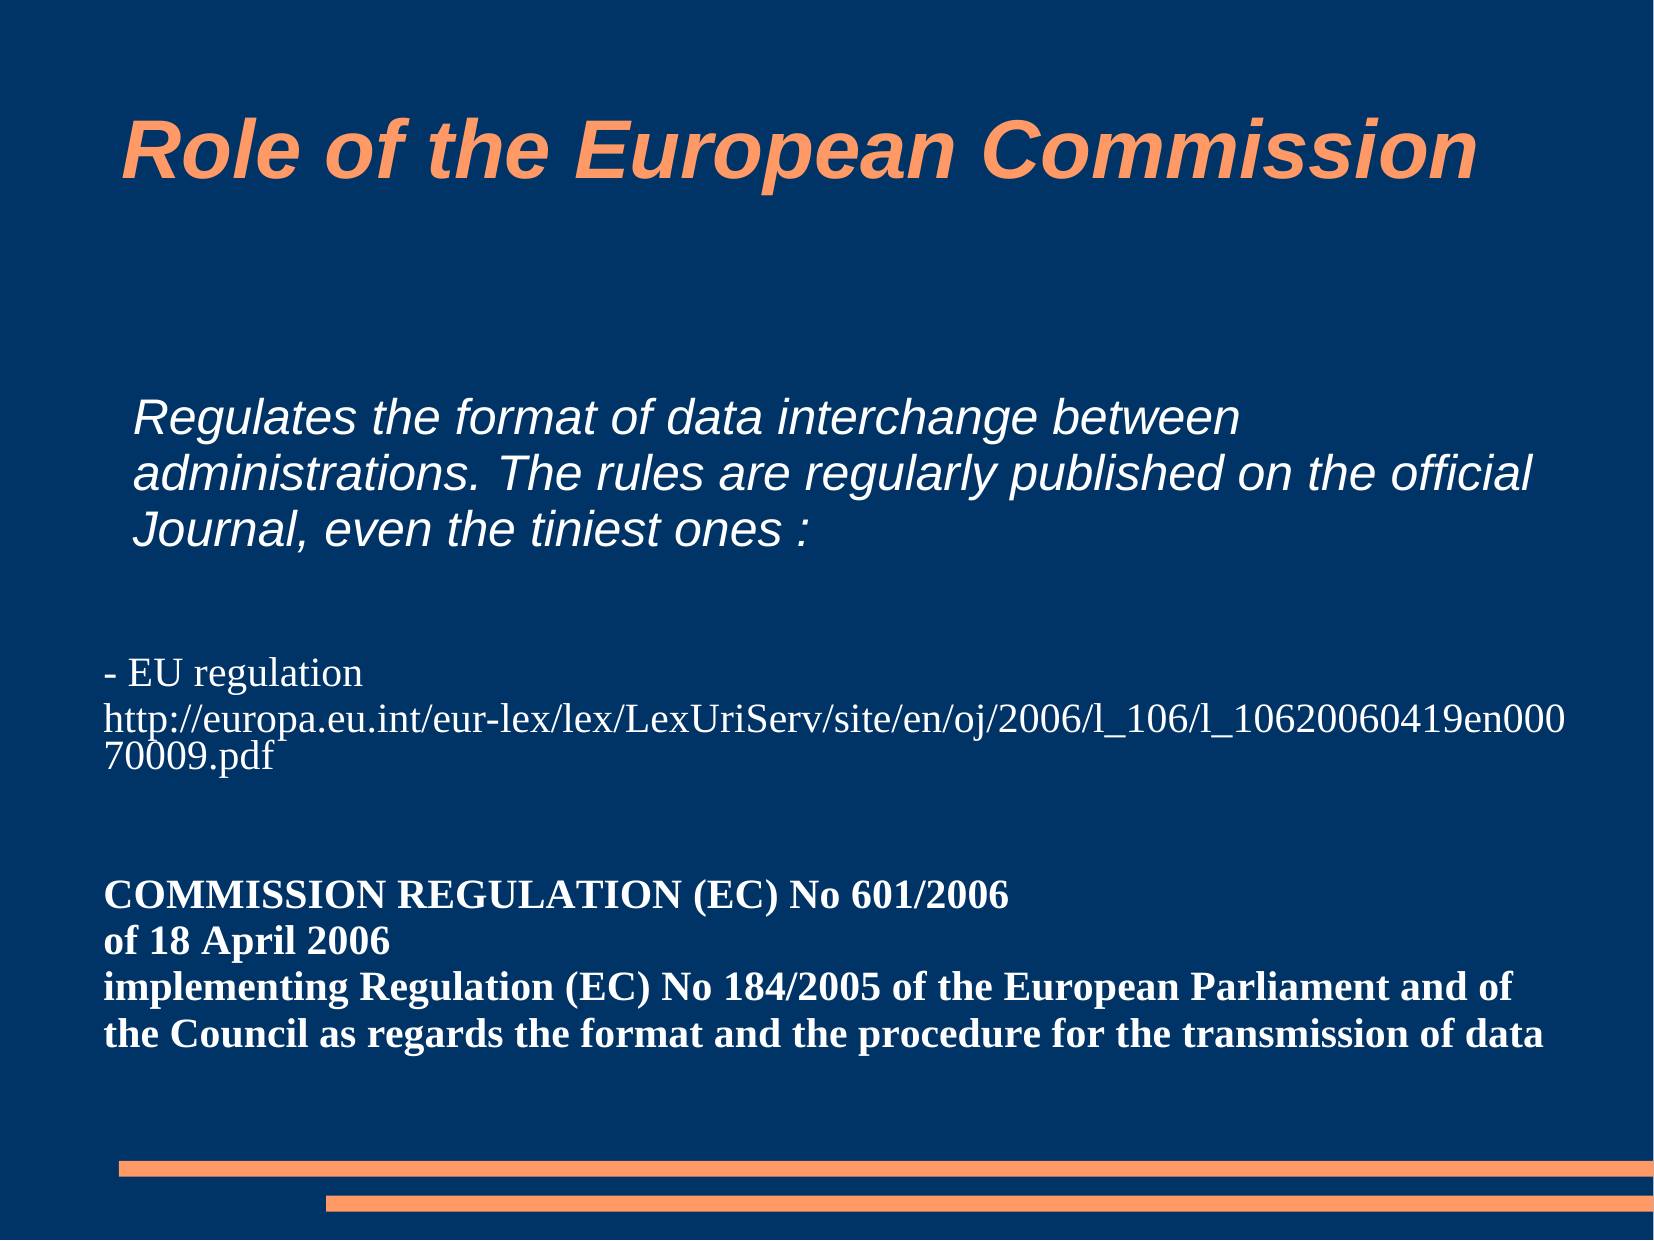

# Role of the European Commission
Regulates the format of data interchange between administrations. The rules are regularly published on the official Journal, even the tiniest ones :
- EU regulation http://europa.eu.int/eur-lex/lex/LexUriServ/site/en/oj/2006/l_106/l_10620060419en00070009.pdf
COMMISSION REGULATION (EC) No 601/2006
of 18 April 2006
implementing Regulation (EC) No 184/2005 of the European Parliament and of the Council as regards the format and the procedure for the transmission of data